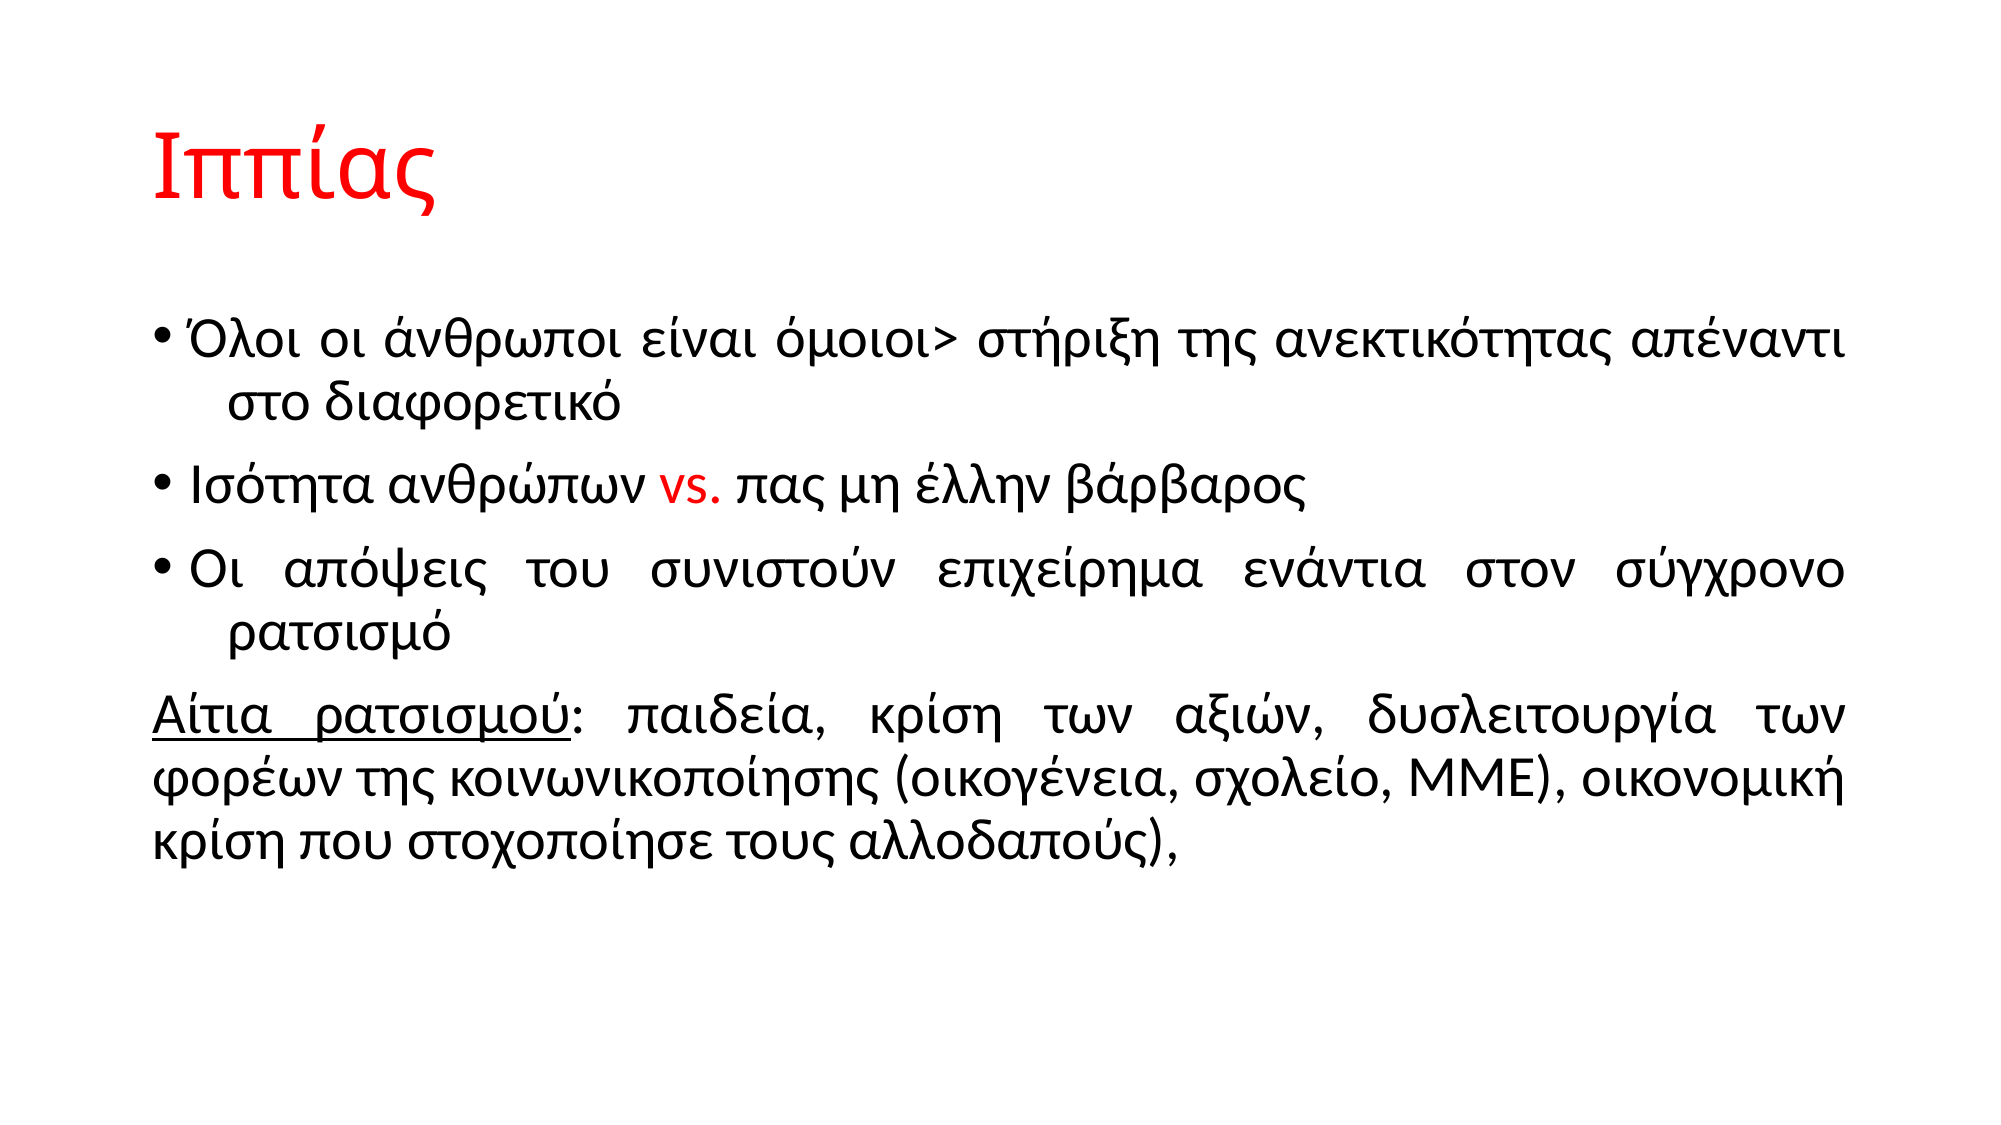

# Ιππίας
Όλοι οι άνθρωποι είναι όμοιοι> στήριξη της ανεκτικότητας απέναντι στο διαφορετικό
Ισότητα ανθρώπων vs. πας μη έλλην βάρβαρος
Οι απόψεις του συνιστούν επιχείρημα ενάντια στον σύγχρονο ρατσισμό
Αίτια ρατσισμού: παιδεία, κρίση των αξιών, δυσλειτουργία των φορέων της κοινωνικοποίησης (οικογένεια, σχολείο, ΜΜΕ), οικονομική κρίση που στοχοποίησε τους αλλοδαπούς),